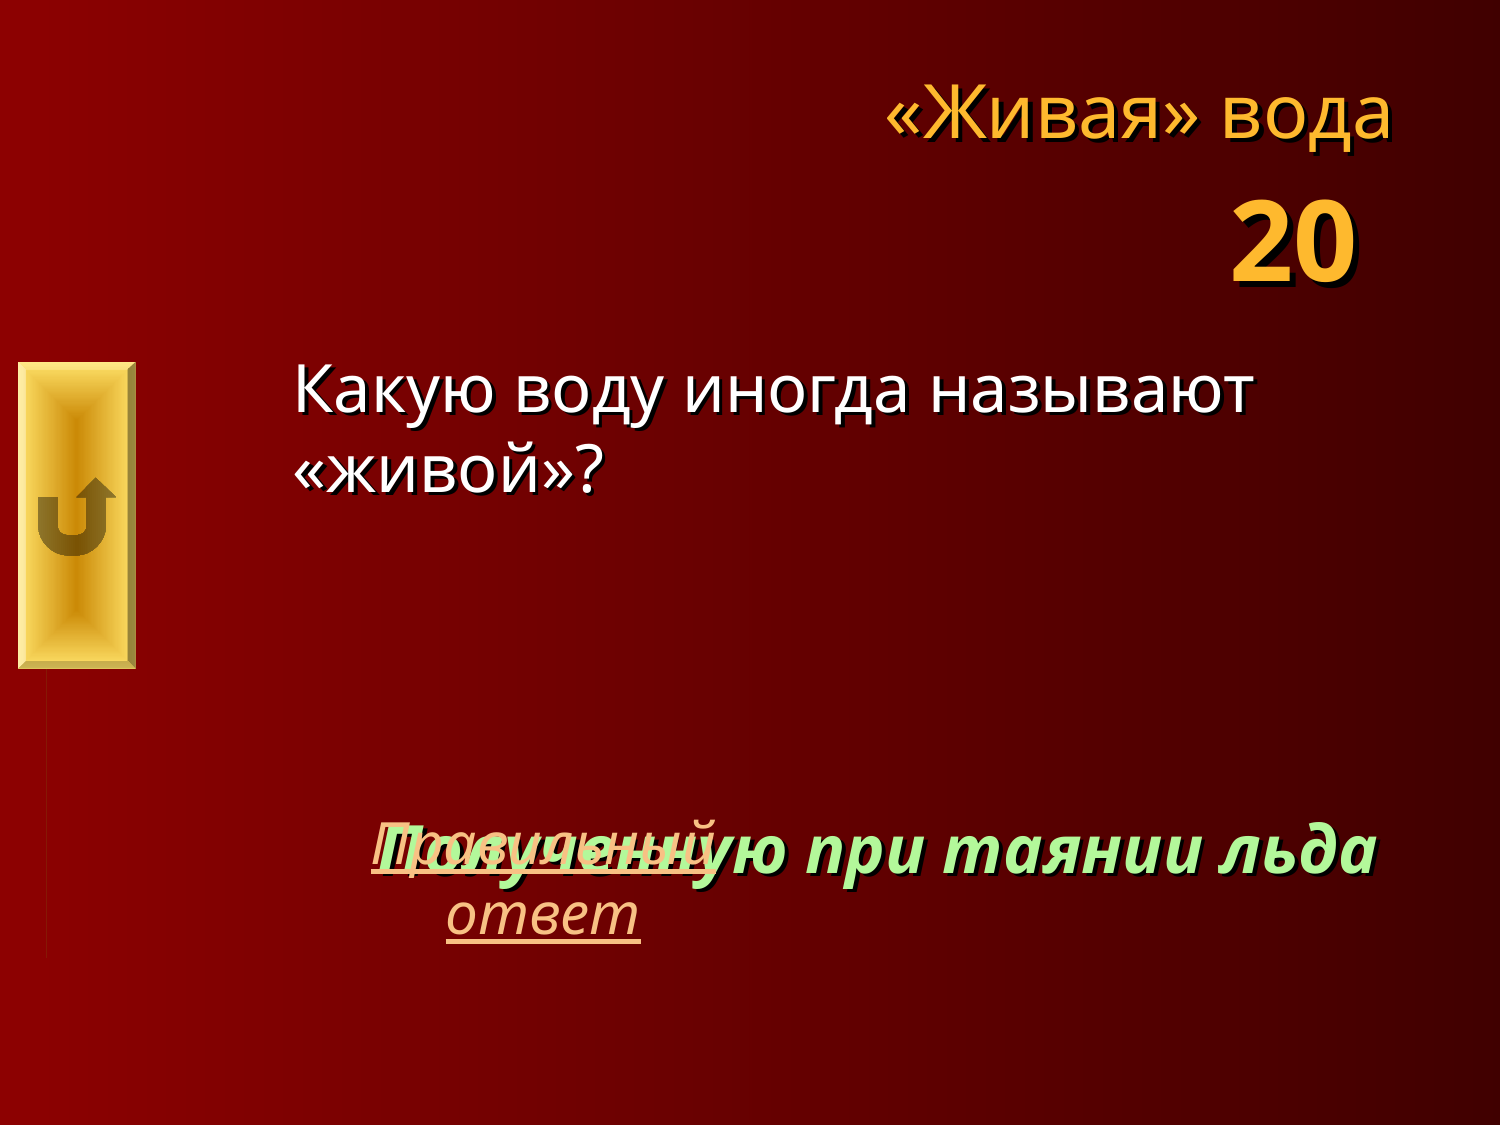

# «Живая» вода
20
Какую воду иногда называют «живой»?
Полученную при таянии льда
Правильный ответ